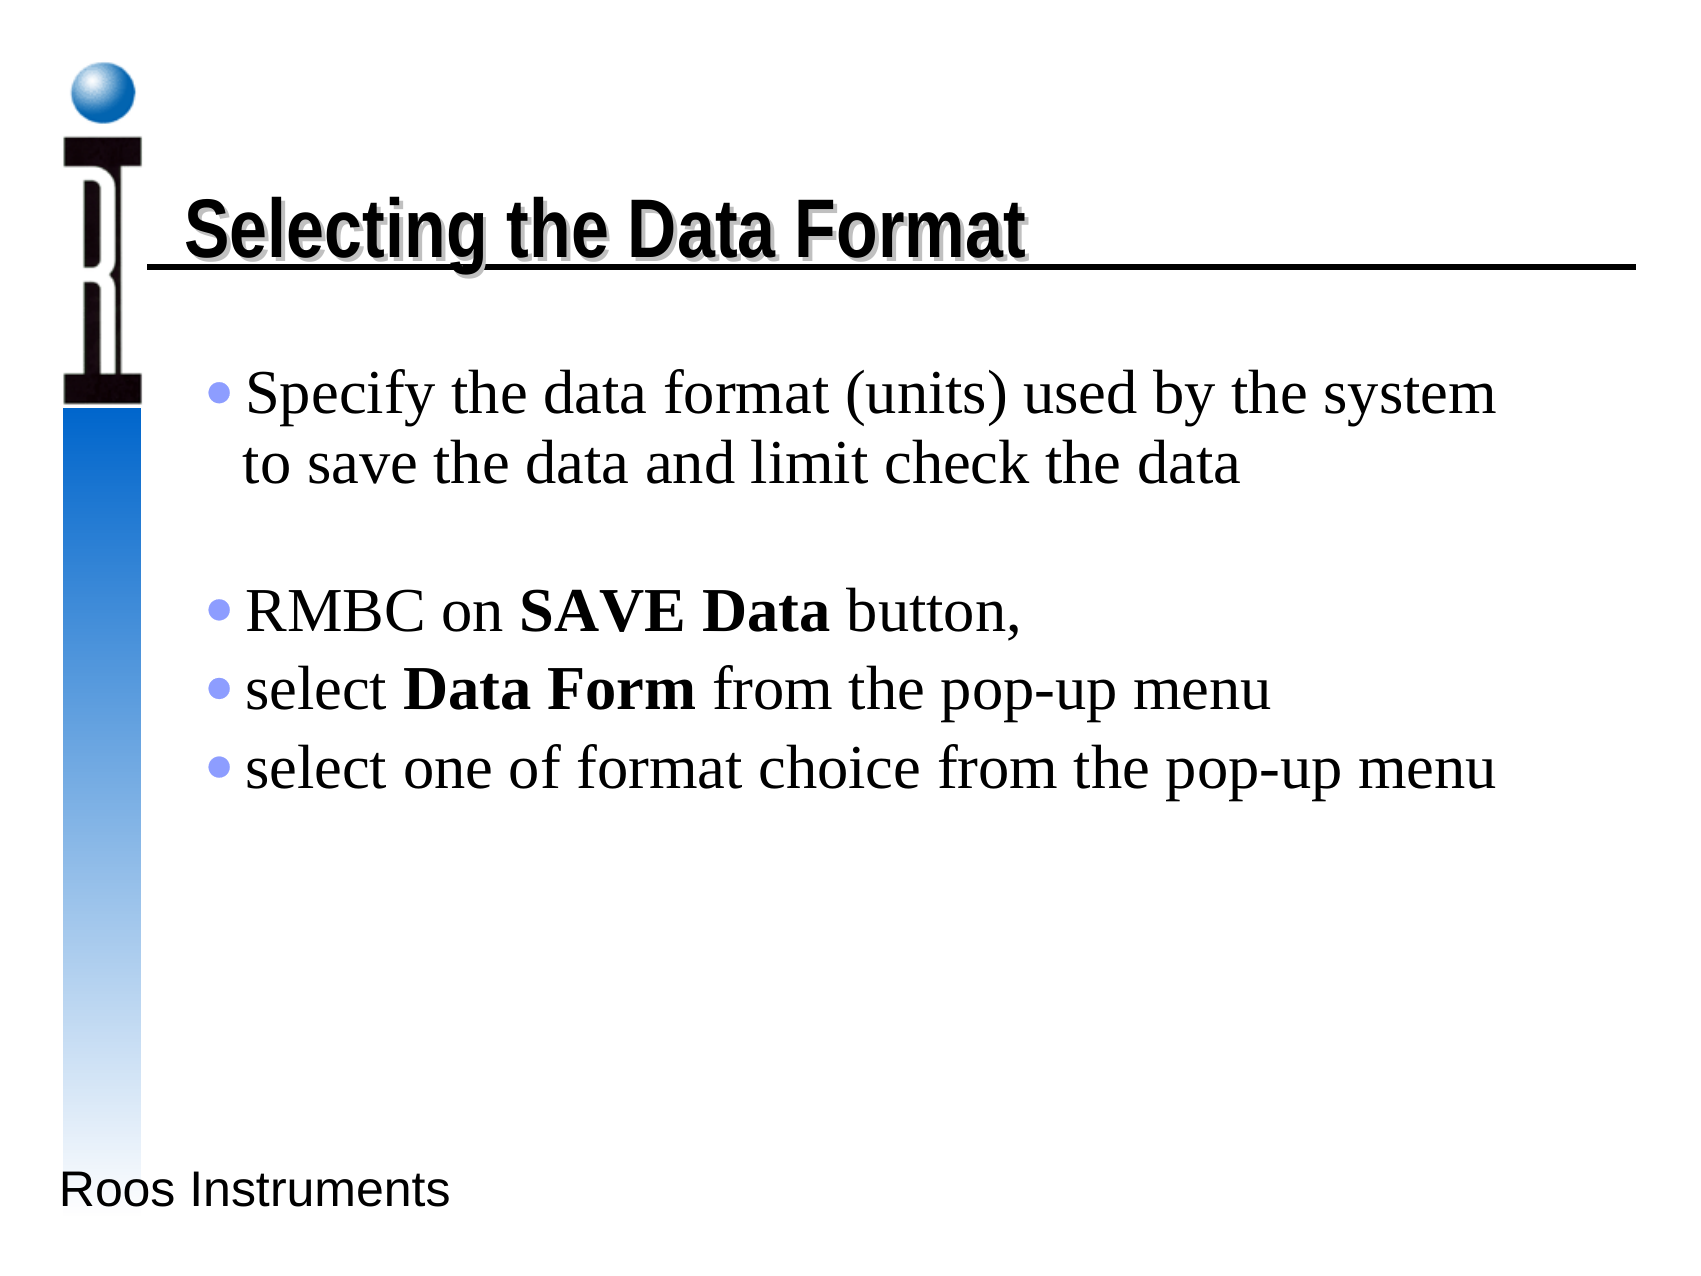

Selecting the Data Format
Specify the data format (units) used by the system to save the data and limit check the data
RMBC on SAVE Data button,
select Data Form from the pop-up menu
select one of format choice from the pop-up menu